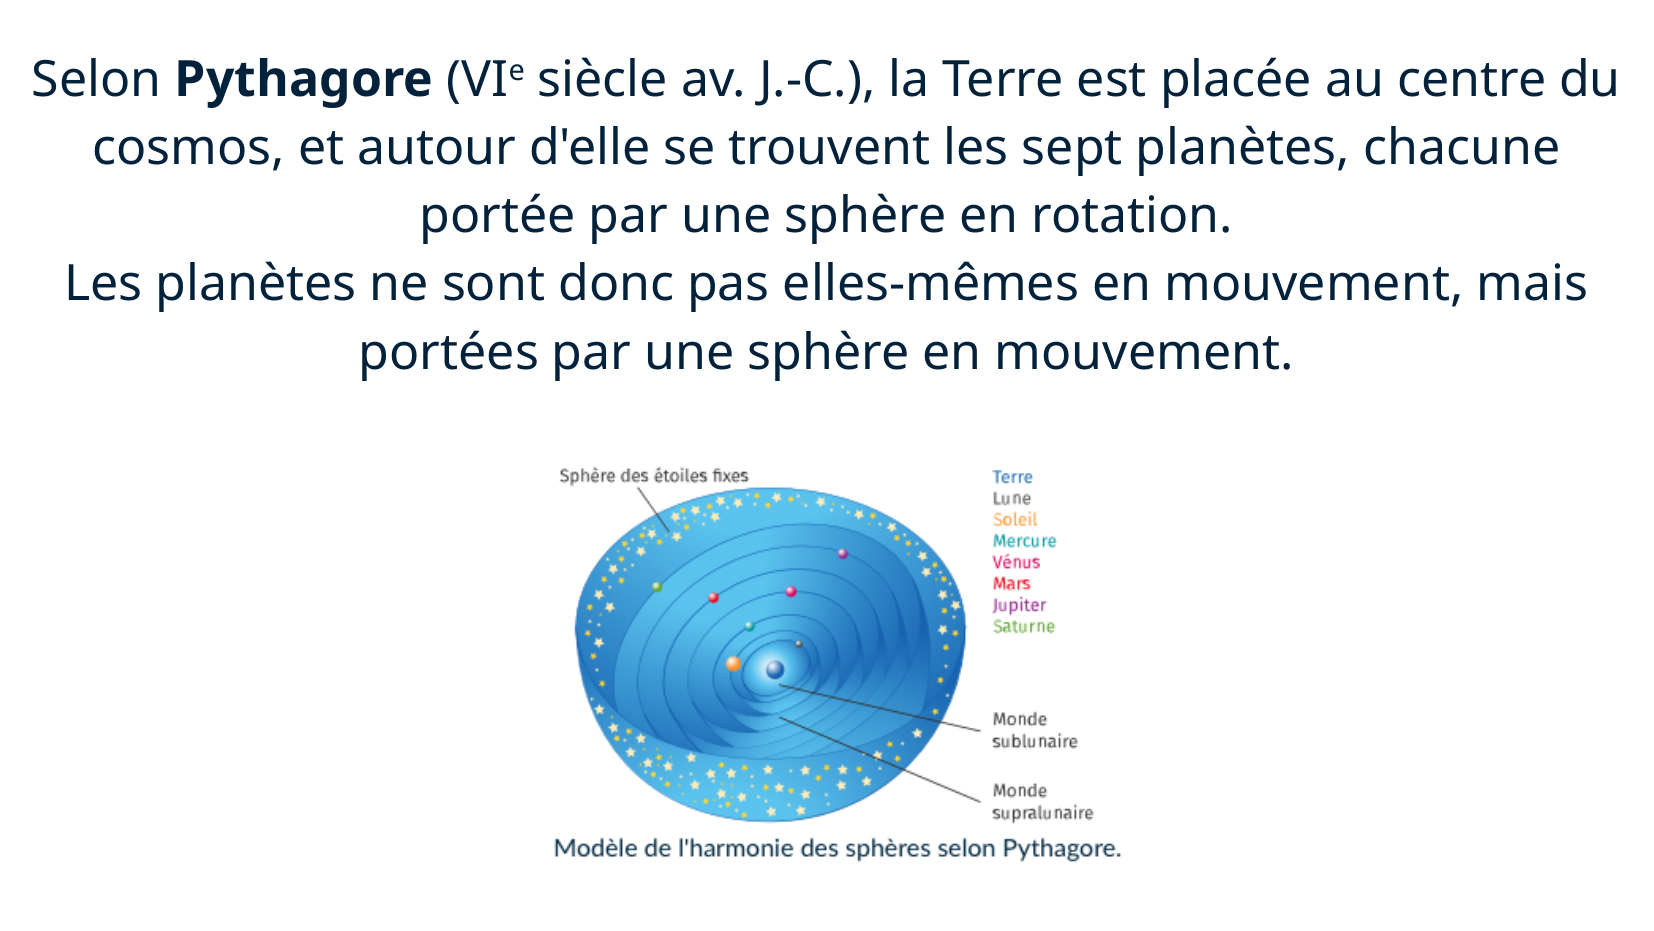

# Selon Pythagore (VIe siècle av. J.-C.), la Terre est placée au centre du cosmos, et autour d'elle se trouvent les sept planètes, chacune portée par une sphère en rotation.
Les planètes ne sont donc pas elles-mêmes en mouvement, mais portées par une sphère en mouvement.